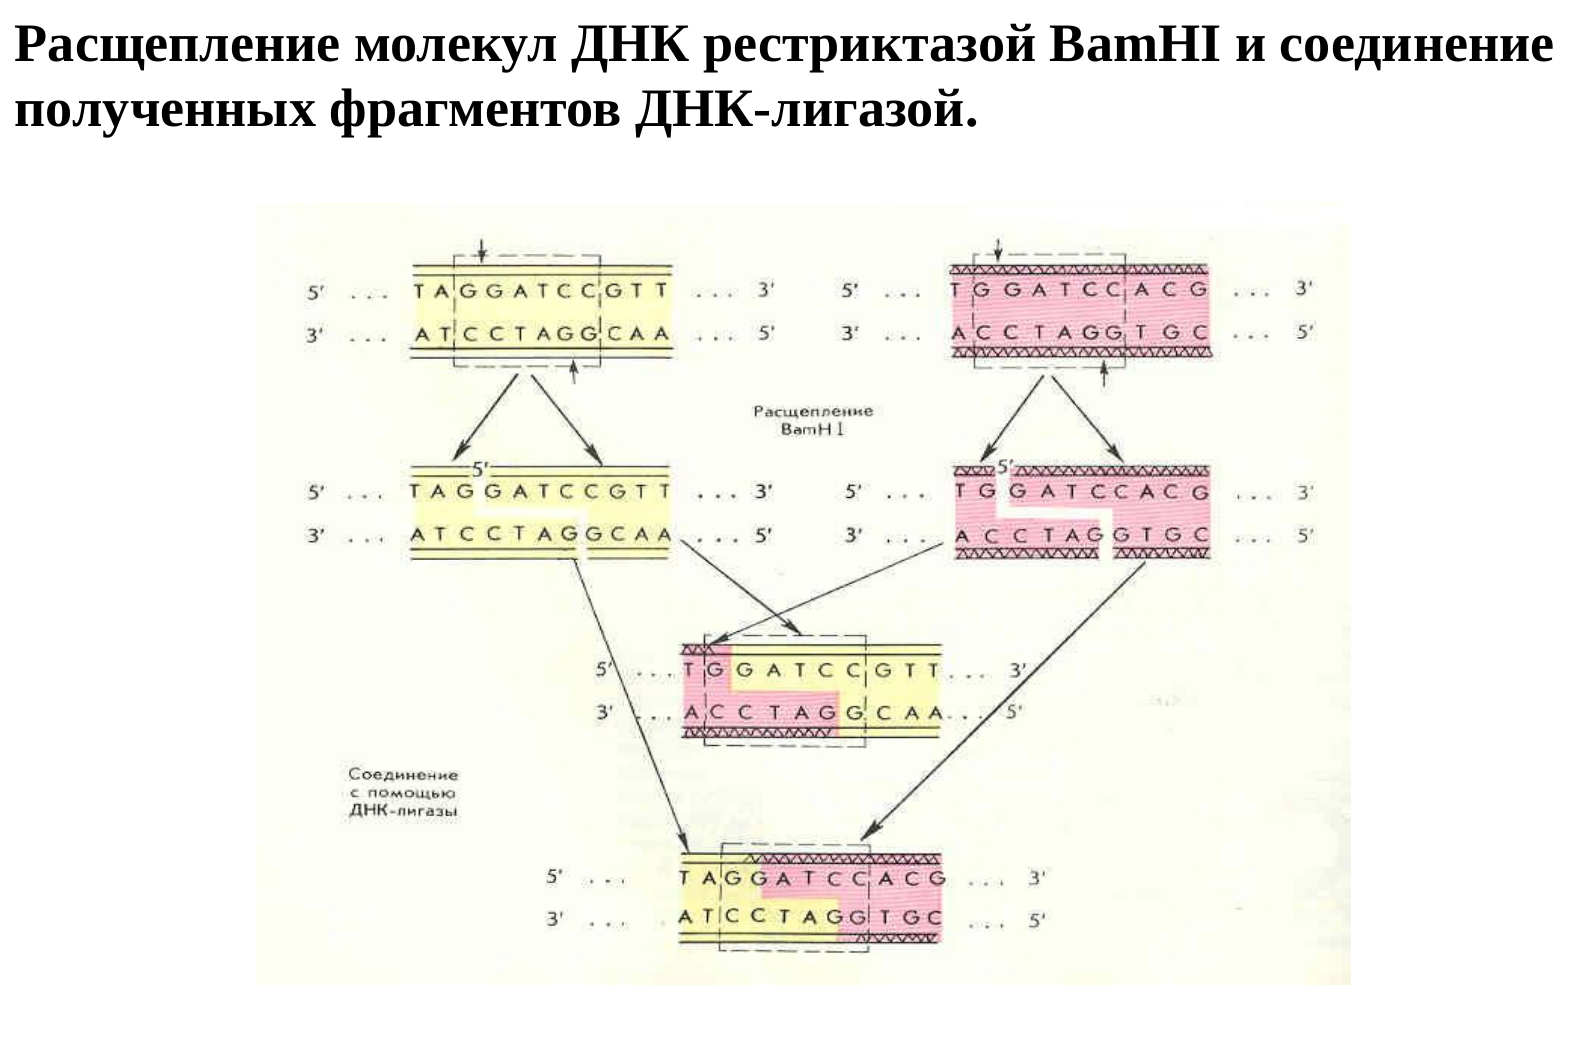

Расщепление молекул ДНК рестриктазой BamHI и соединение полученных фрагментов ДНК-лигазой.